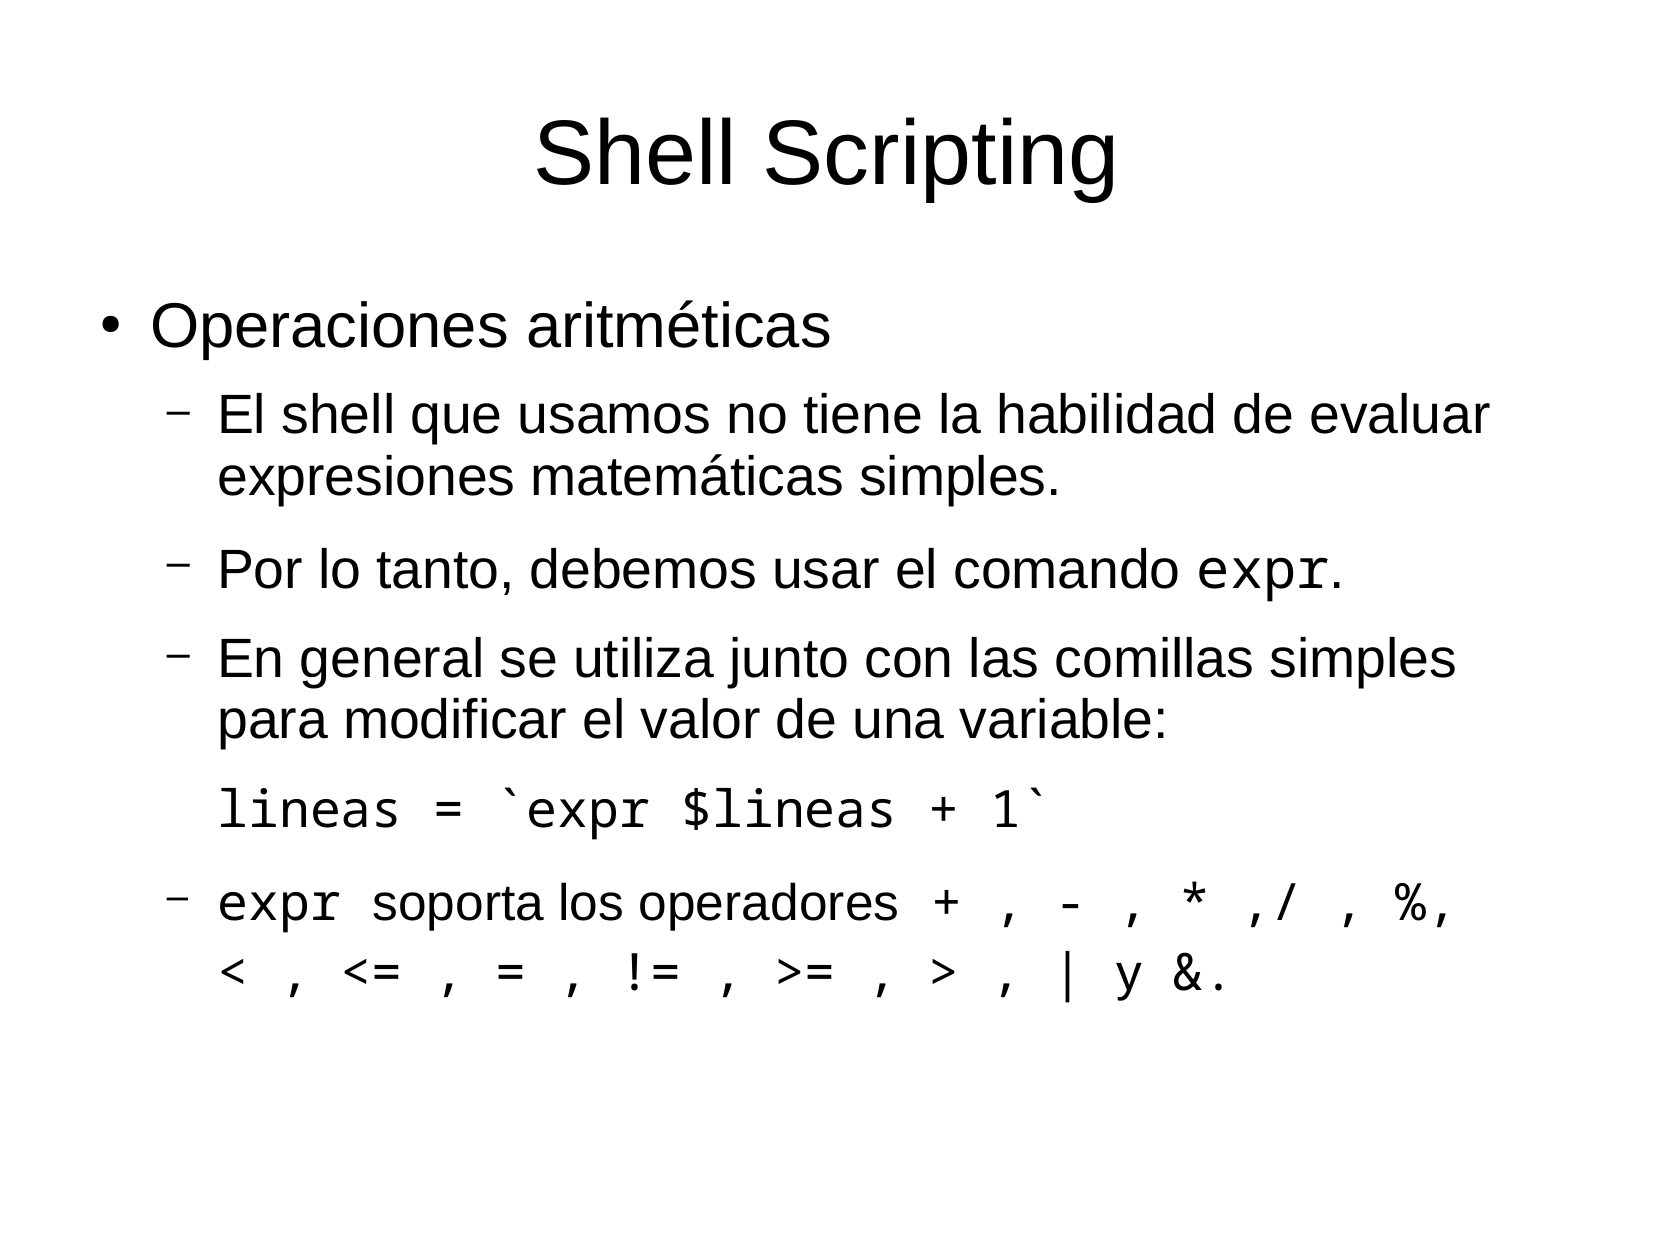

# Shell Scripting
Operaciones aritméticas
El shell que usamos no tiene la habilidad de evaluar expresiones matemáticas simples.
Por lo tanto, debemos usar el comando expr.
En general se utiliza junto con las comillas simples para modificar el valor de una variable:
lineas = `expr $lineas + 1`
expr soporta los operadores + , - , * ,/ , %, < , <= , = , != , >= , > , | y &.